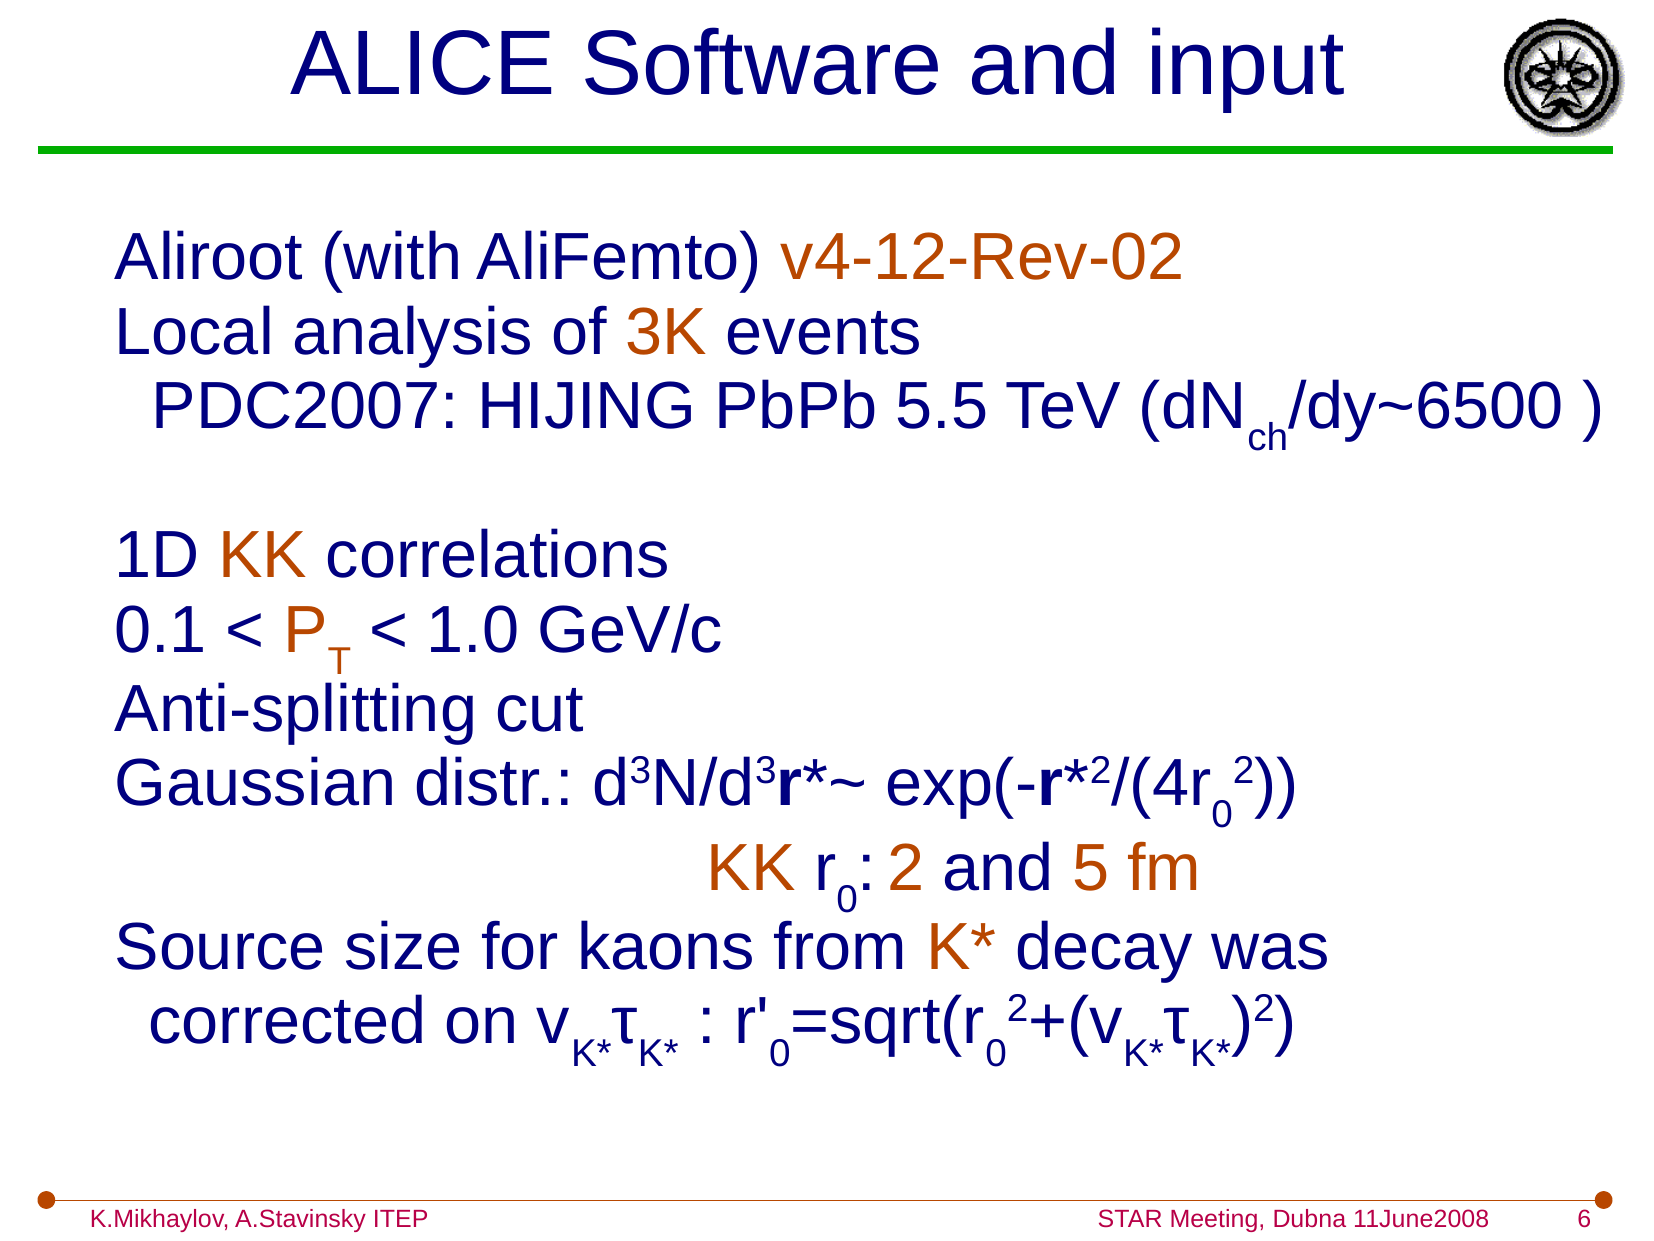

# ALICE Software and input
Aliroot (with AliFemto) v4-12-Rev-02
Local analysis of 3K events
 PDC2007: HIJING PbPb 5.5 TeV (dNch/dy~6500 )
1D KK correlations
0.1 < PT < 1.0 GeV/c
Anti-splitting cut
Gaussian distr.: d3N/d3r*~ exp(-r*2/(4r02))
 KK r0: 2 and 5 fm
Source size for kaons from K* decay was corrected on vK*τK* : r'0=sqrt(r02+(vK*τK*)2)
K.Mikhaylov, A.Stavinsky ITEP STAR Meeting, Dubna 11June2008